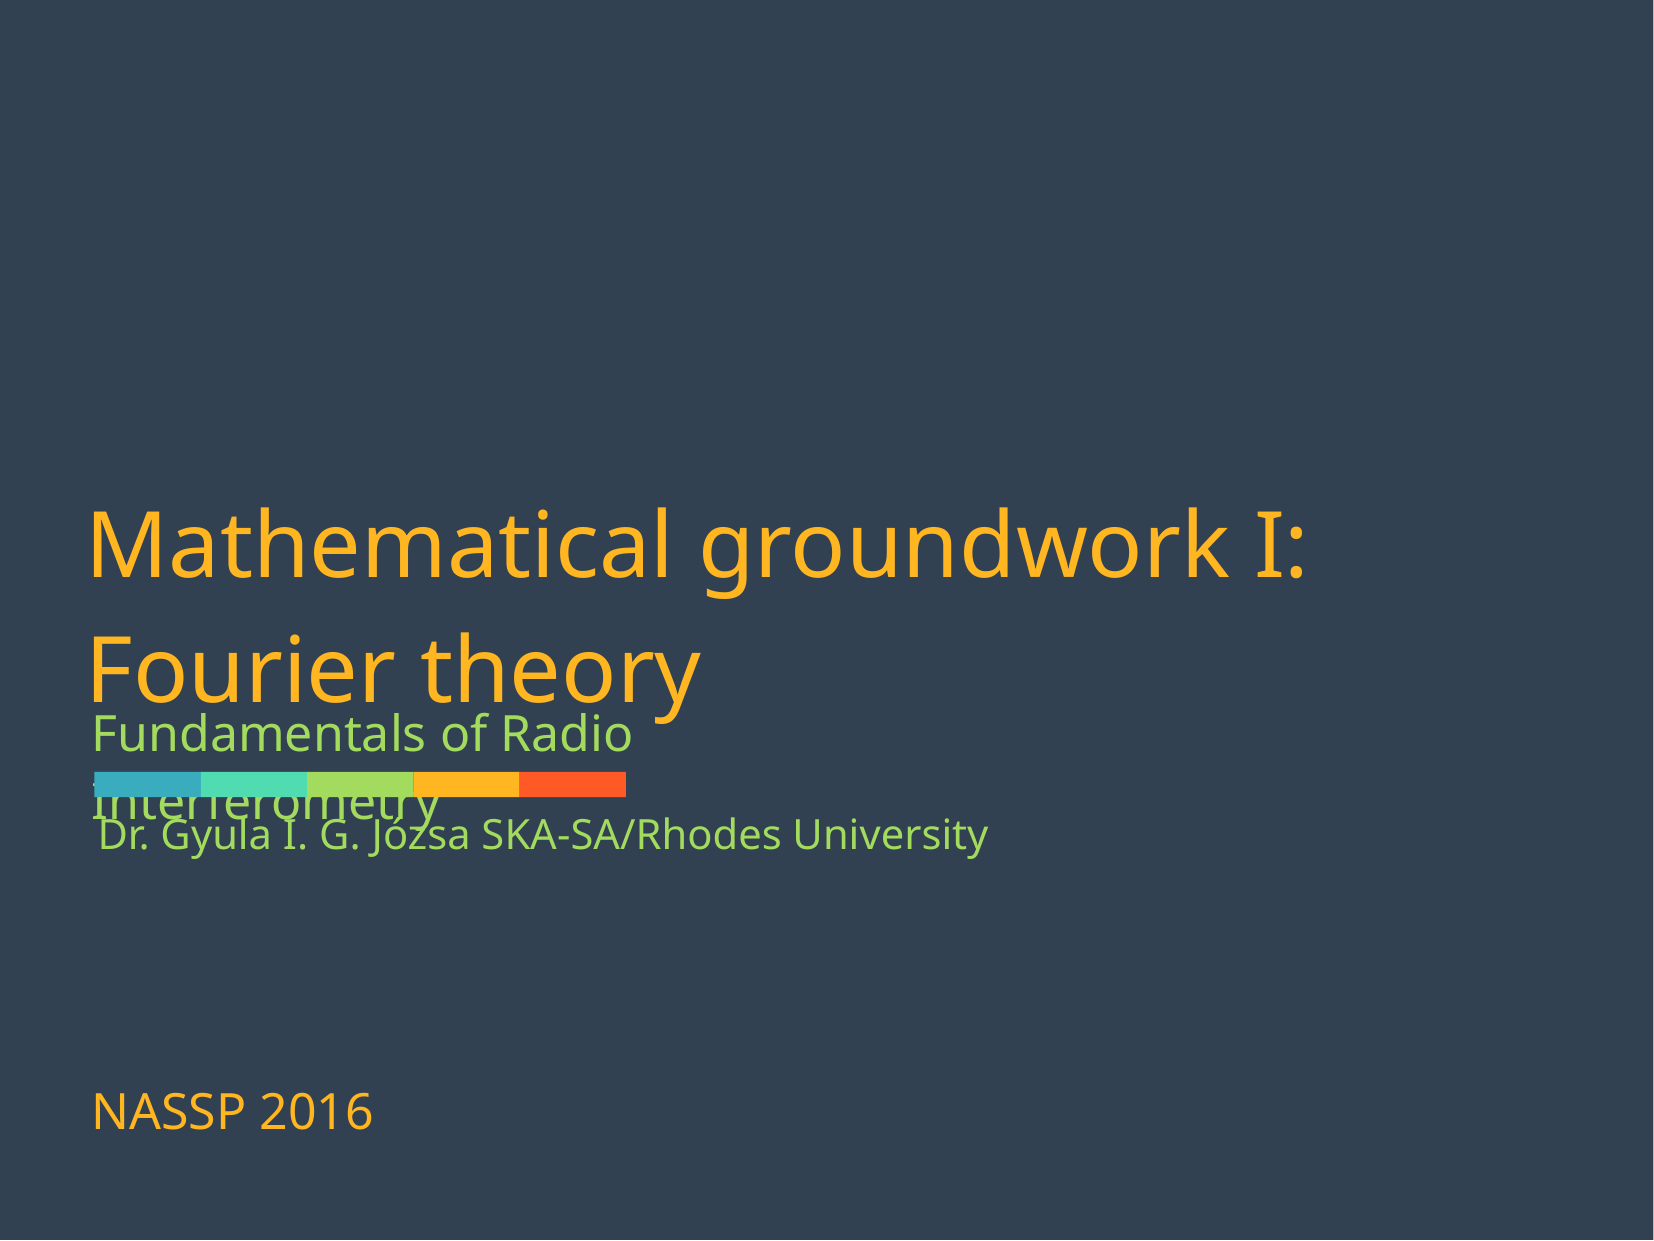

Mathematical groundwork I:
Fourier theory
Fundamentals of Radio Interferometry
Dr. Gyula I. G. Józsa SKA-SA/Rhodes University
NASSP 2016